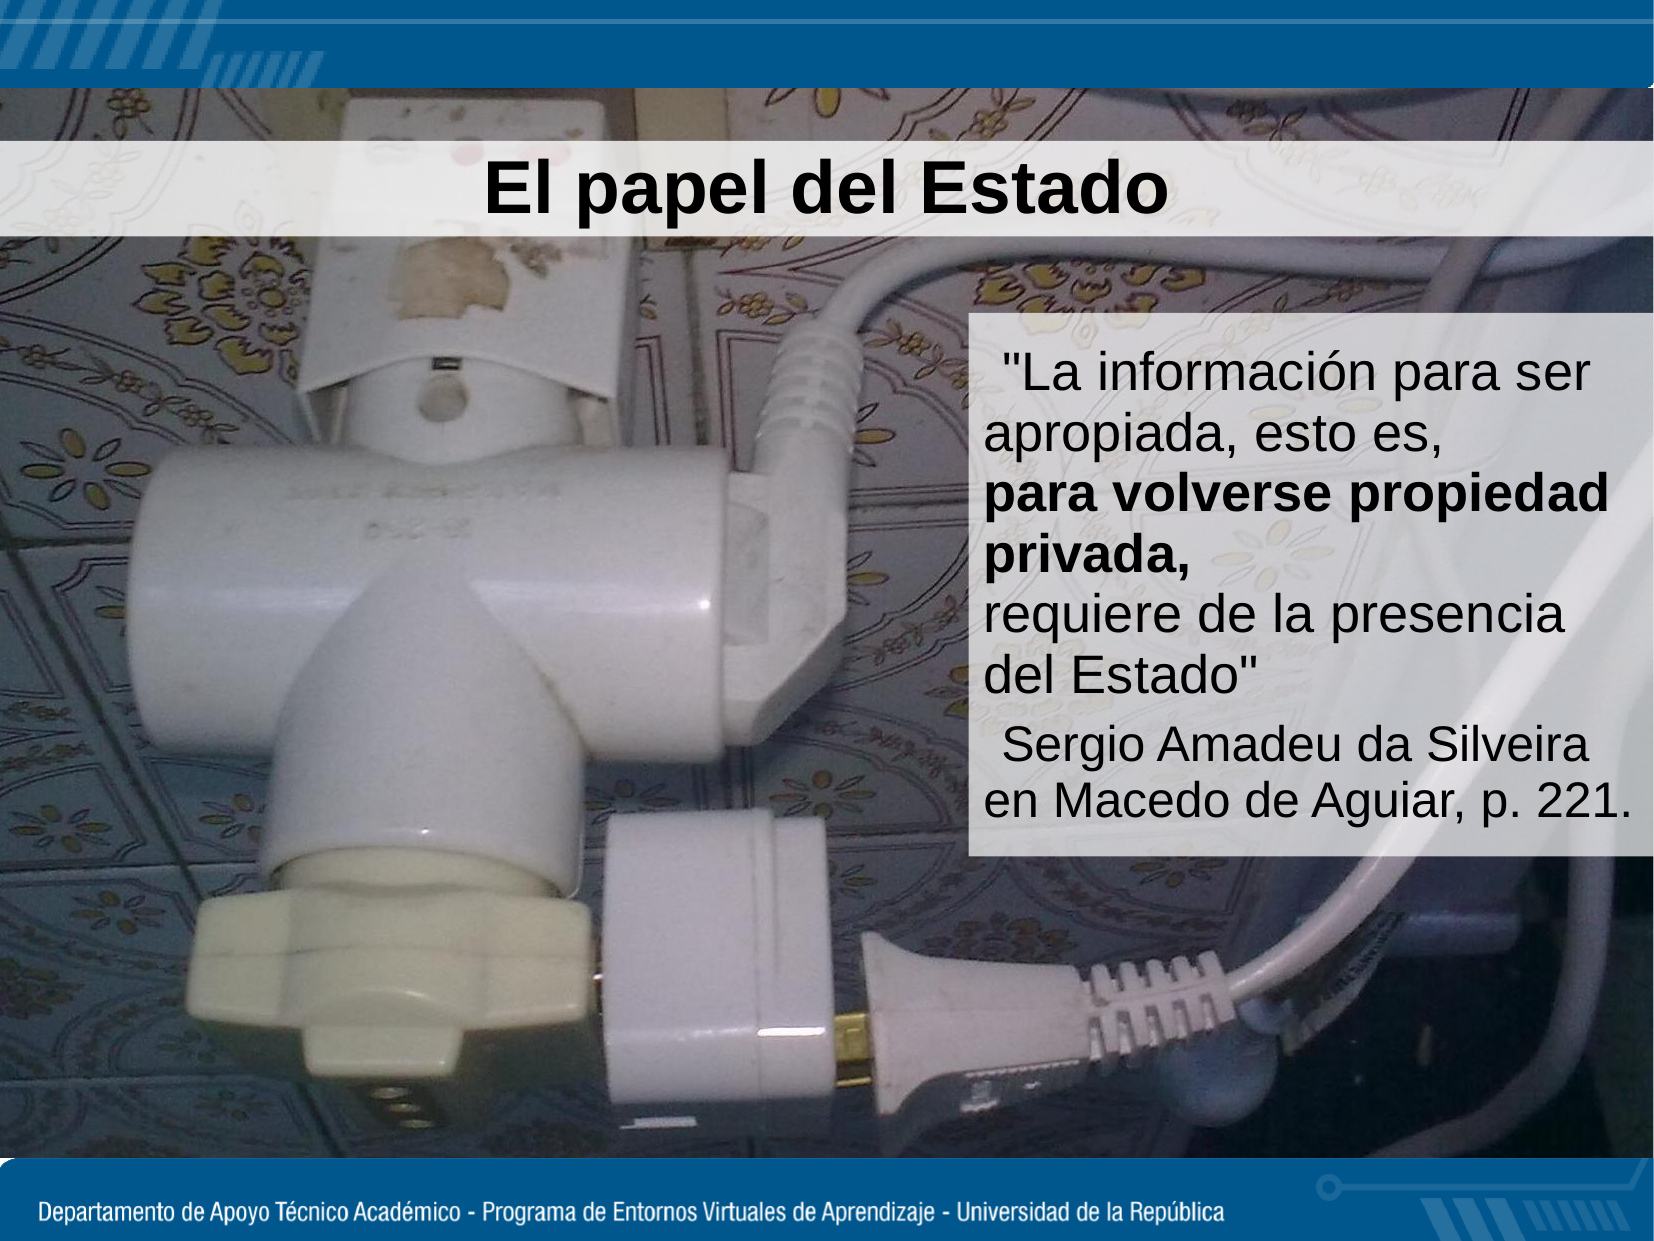

# El papel del Estado
"La información para ser apropiada, esto es,
para volverse propiedad privada,
requiere de la presencia del Estado"
Sergio Amadeu da Silveira en Macedo de Aguiar, p. 221.